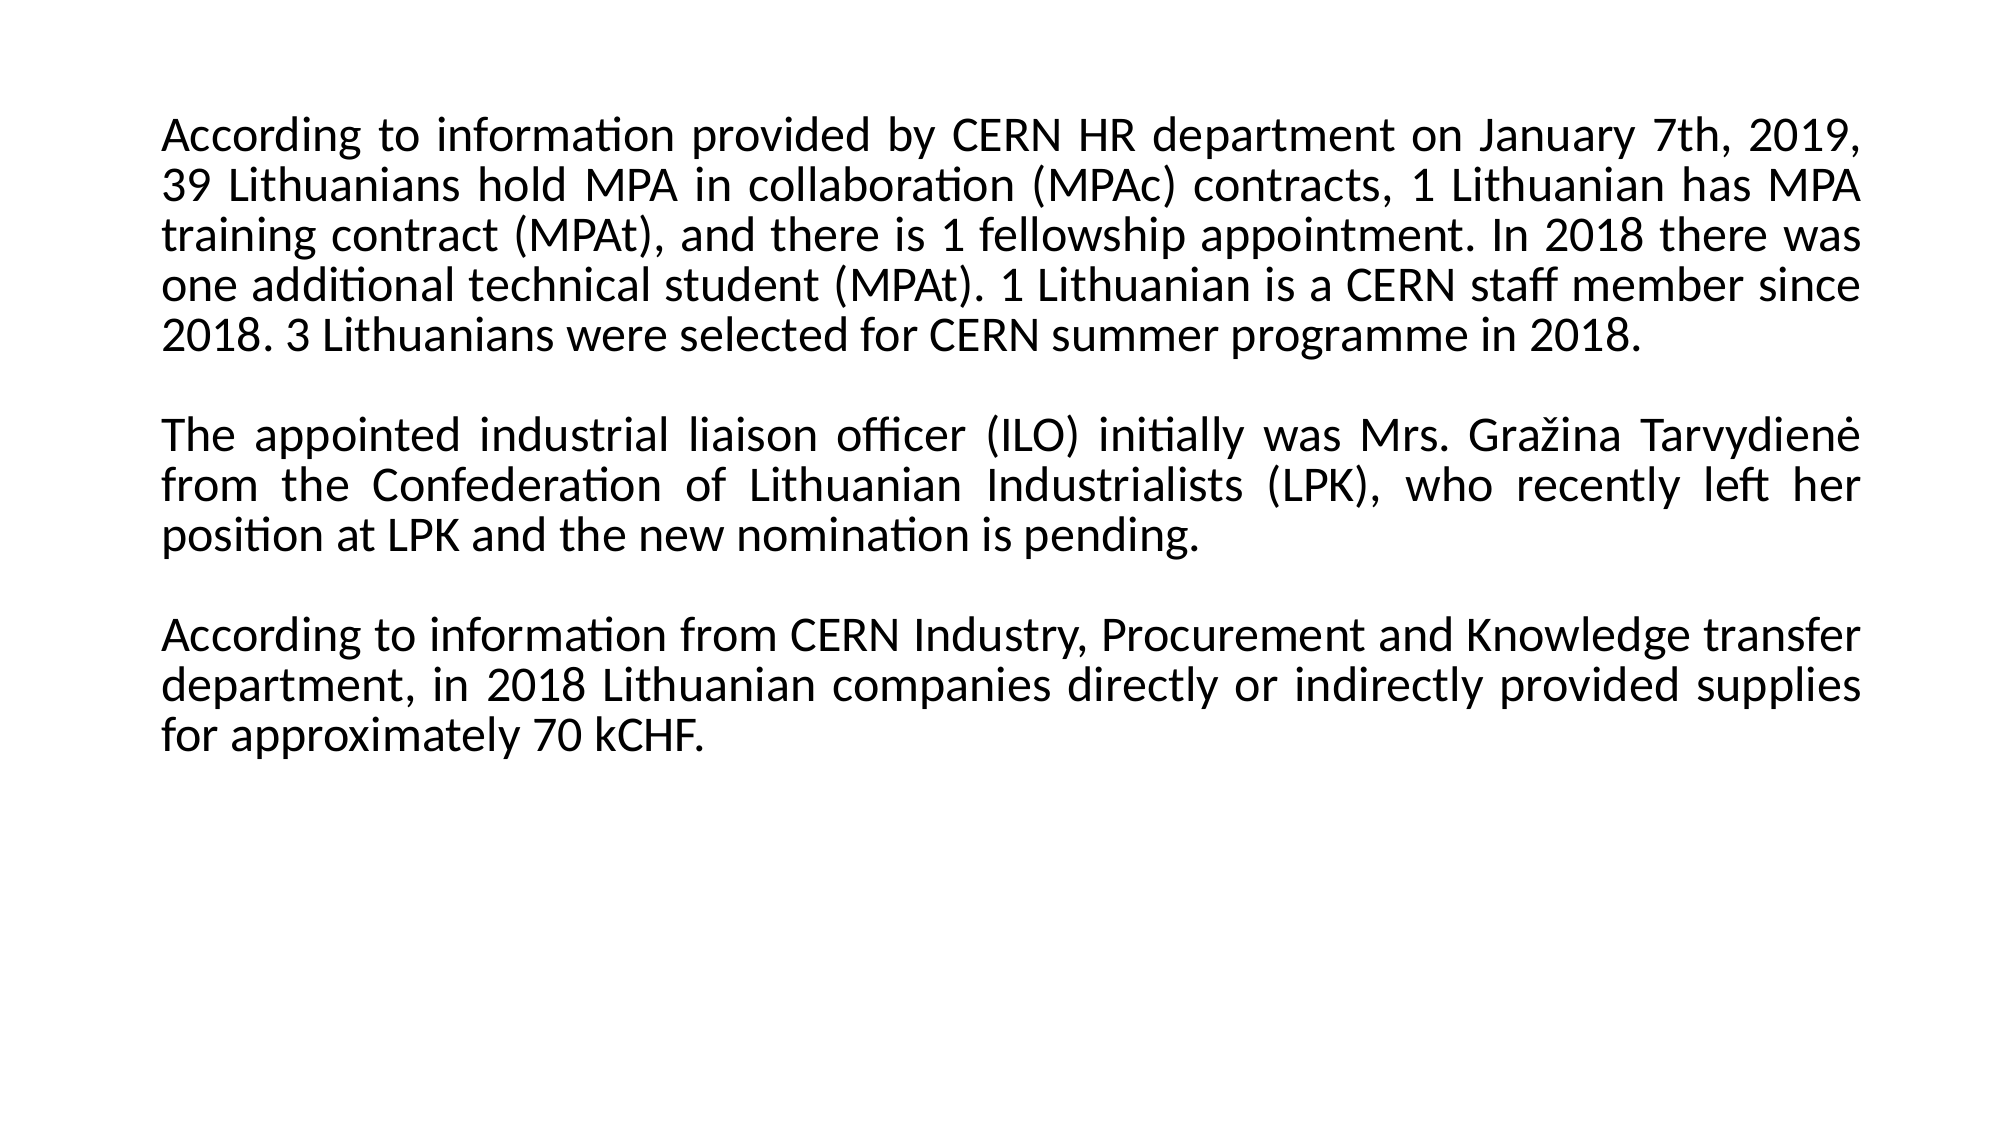

According to information provided by CERN HR department on January 7th, 2019, 39 Lithuanians hold MPA in collaboration (MPAc) contracts, 1 Lithuanian has MPA training contract (MPAt), and there is 1 fellowship appointment. In 2018 there was one additional technical student (MPAt). 1 Lithuanian is a CERN staff member since 2018. 3 Lithuanians were selected for CERN summer programme in 2018.
The appointed industrial liaison officer (ILO) initially was Mrs. Gražina Tarvydienė from the Confederation of Lithuanian Industrialists (LPK), who recently left her position at LPK and the new nomination is pending.
According to information from CERN Industry, Procurement and Knowledge transfer department, in 2018 Lithuanian companies directly or indirectly provided supplies for approximately 70 kCHF.